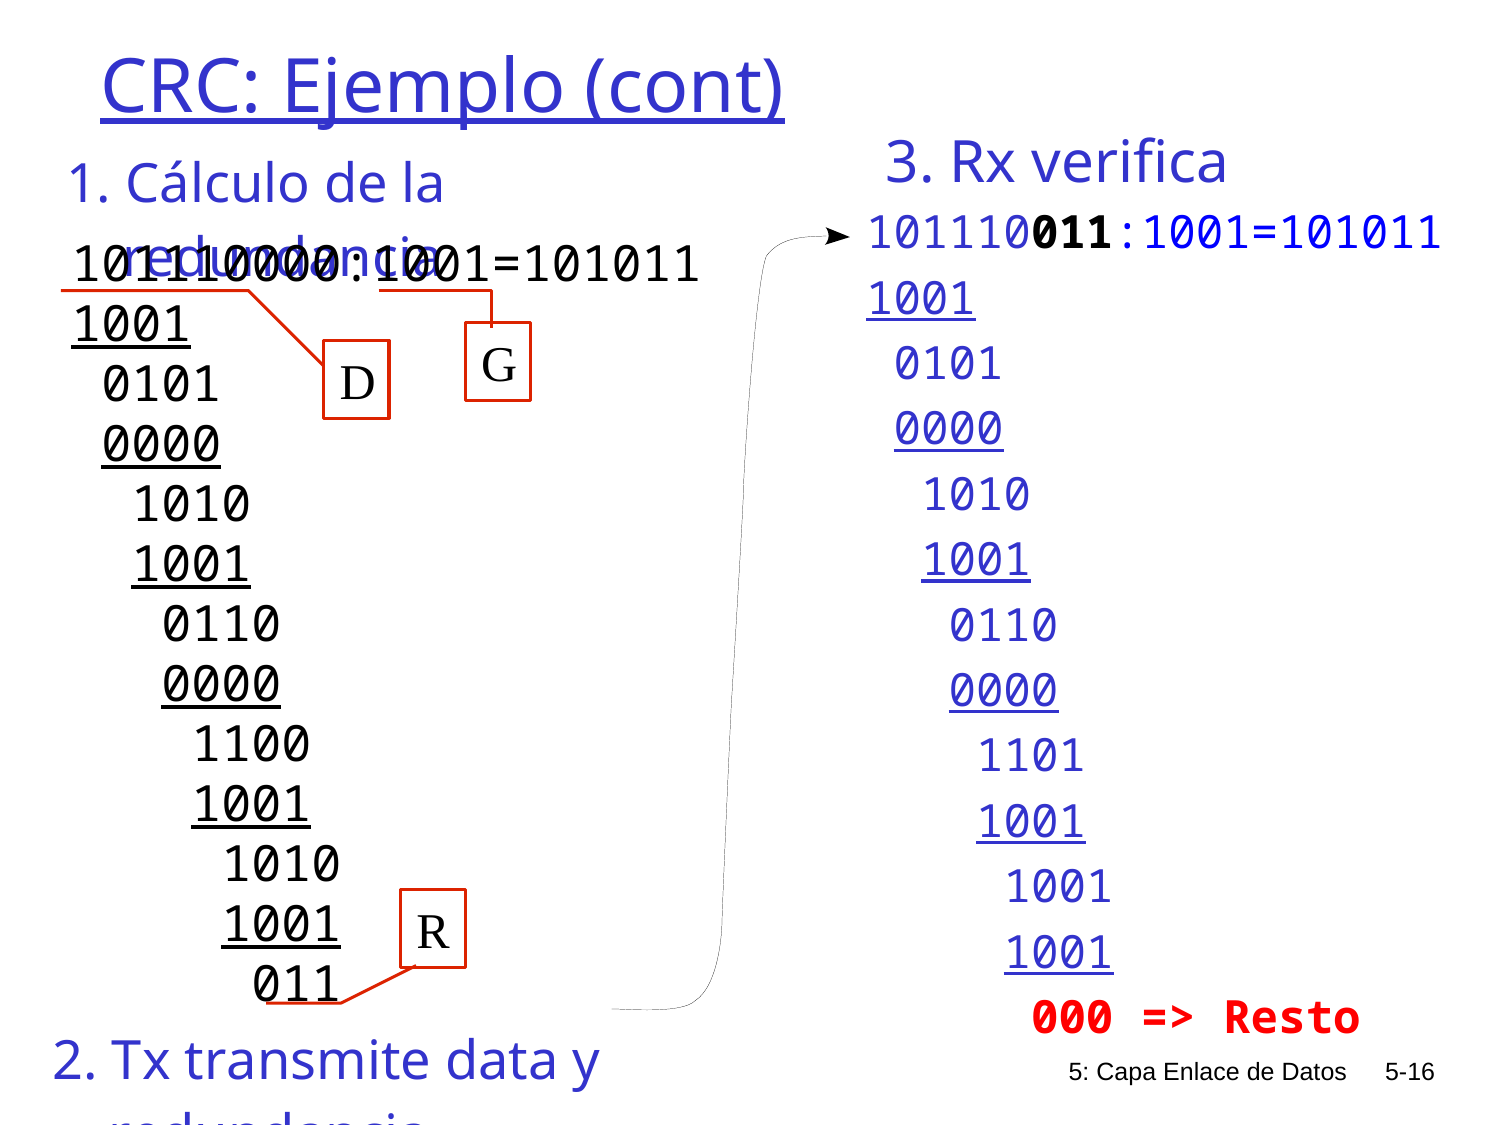

# CRC: Ejemplo (cont)
3. Rx verifica
1. Cálculo de la redundancia
101110011:1001=101011
1001
 0101
 0000
 1010
 1001
 0110
 0000
 1101
 1001
 1001
 1001
 000 => Resto
101110000:1001=101011
1001
 0101
 0000
 1010
 1001
 0110
 0000
 1100
 1001
 1010
 1001
 011
G
D
R
2. Tx transmite data y redundancia
16